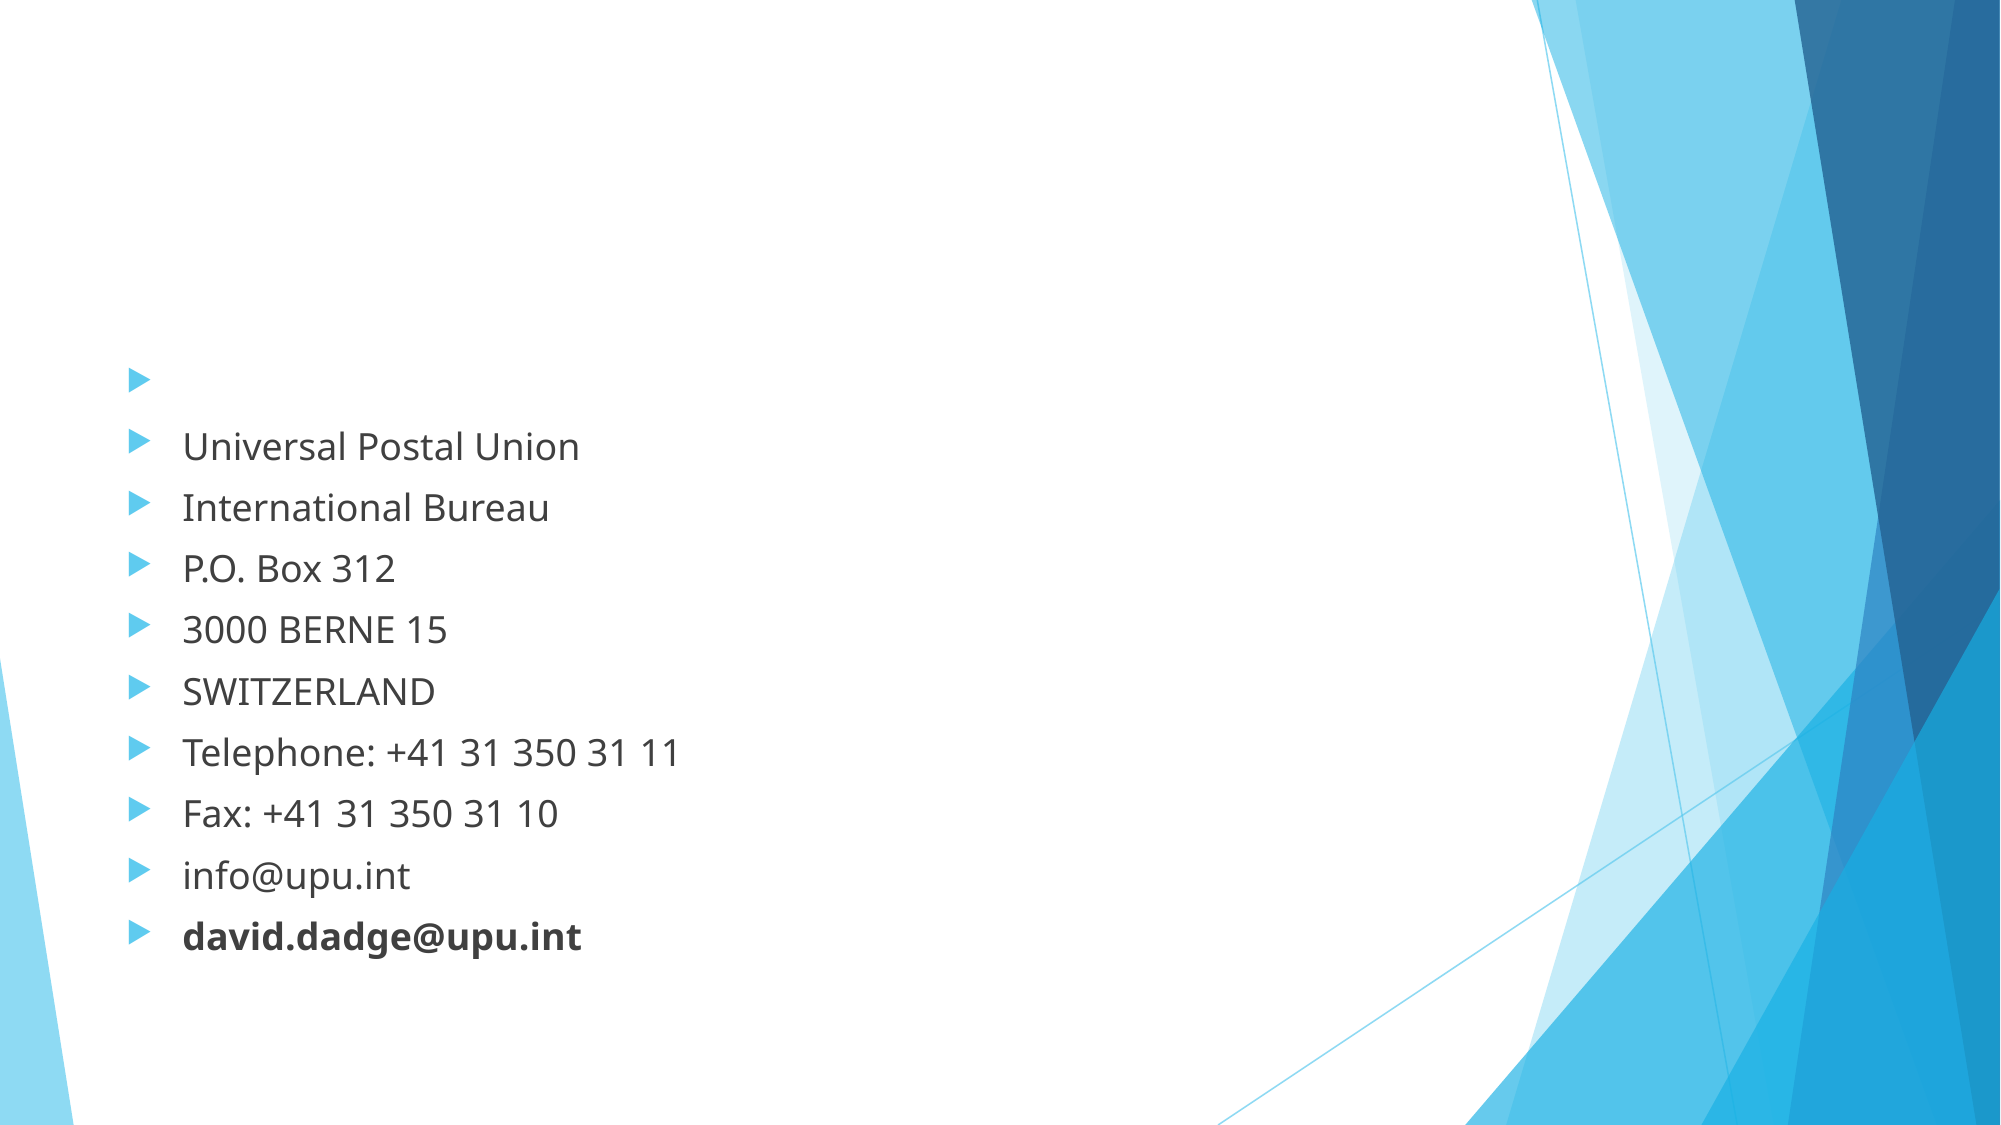

#
Universal Postal Union
International Bureau
P.O. Box 312
3000 BERNE 15
SWITZERLAND
Telephone: +41 31 350 31 11
Fax: +41 31 350 31 10
info@upu.int
david.dadge@upu.int